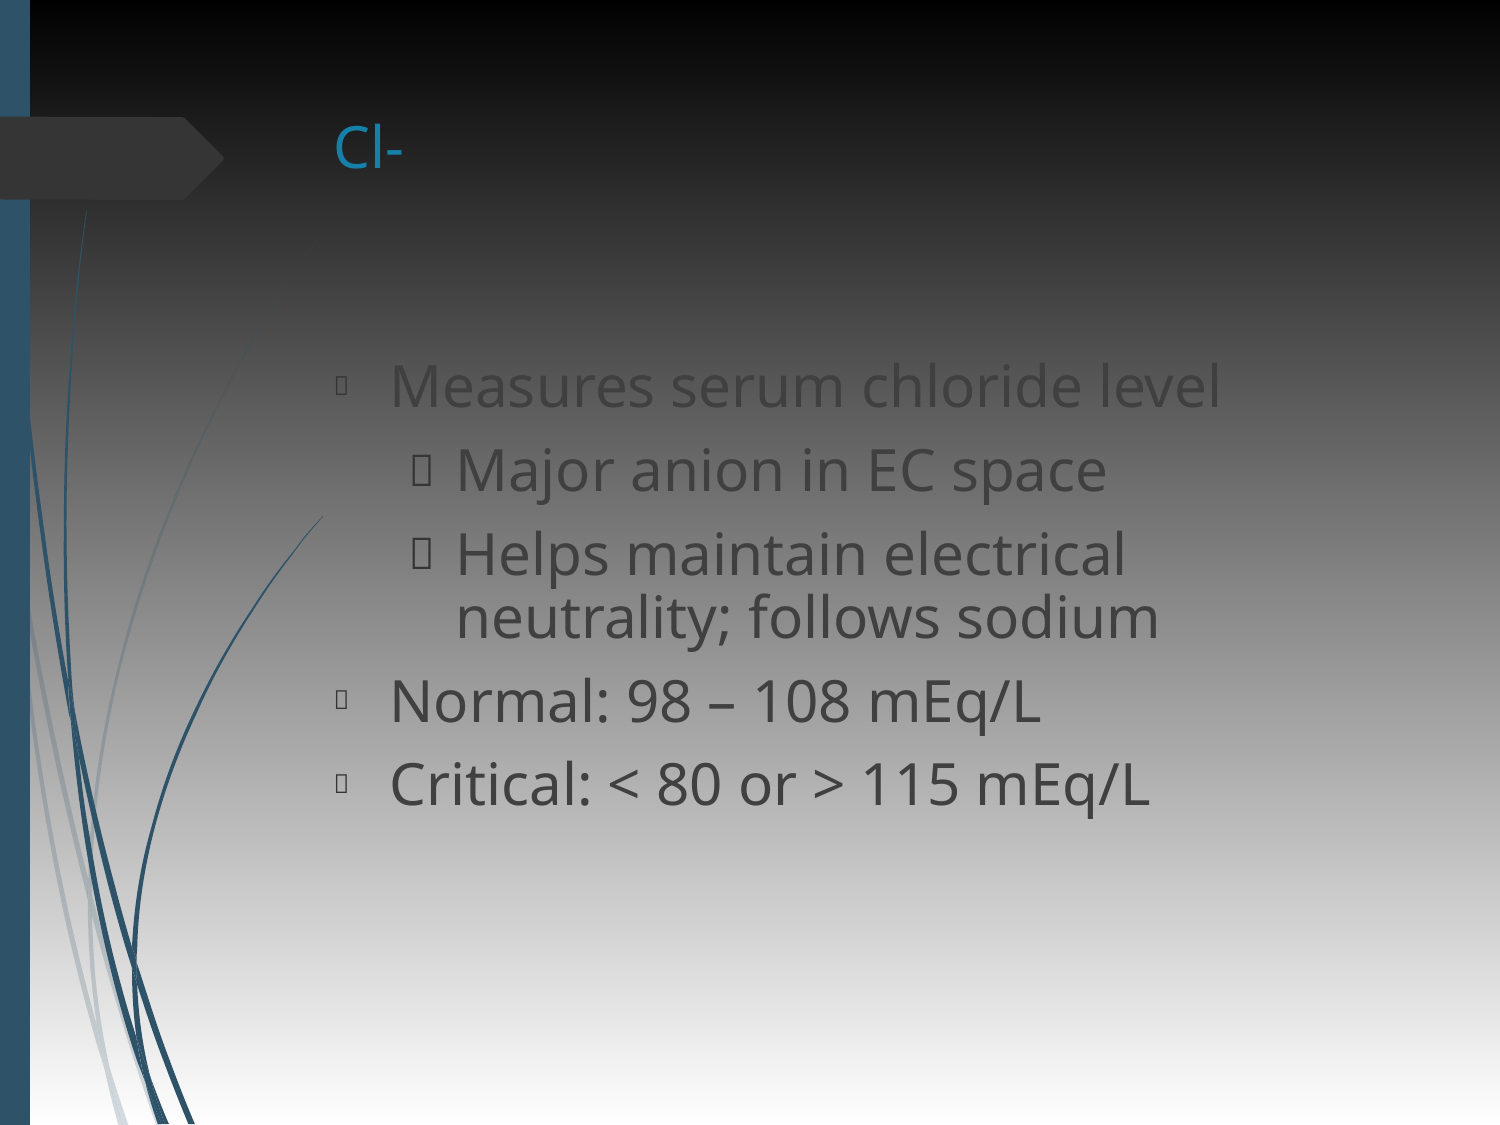

# Cl-
Measures serum chloride level
Major anion in EC space
Helps maintain electrical neutrality; follows sodium
Normal: 98 – 108 mEq/L
Critical: < 80 or > 115 mEq/L